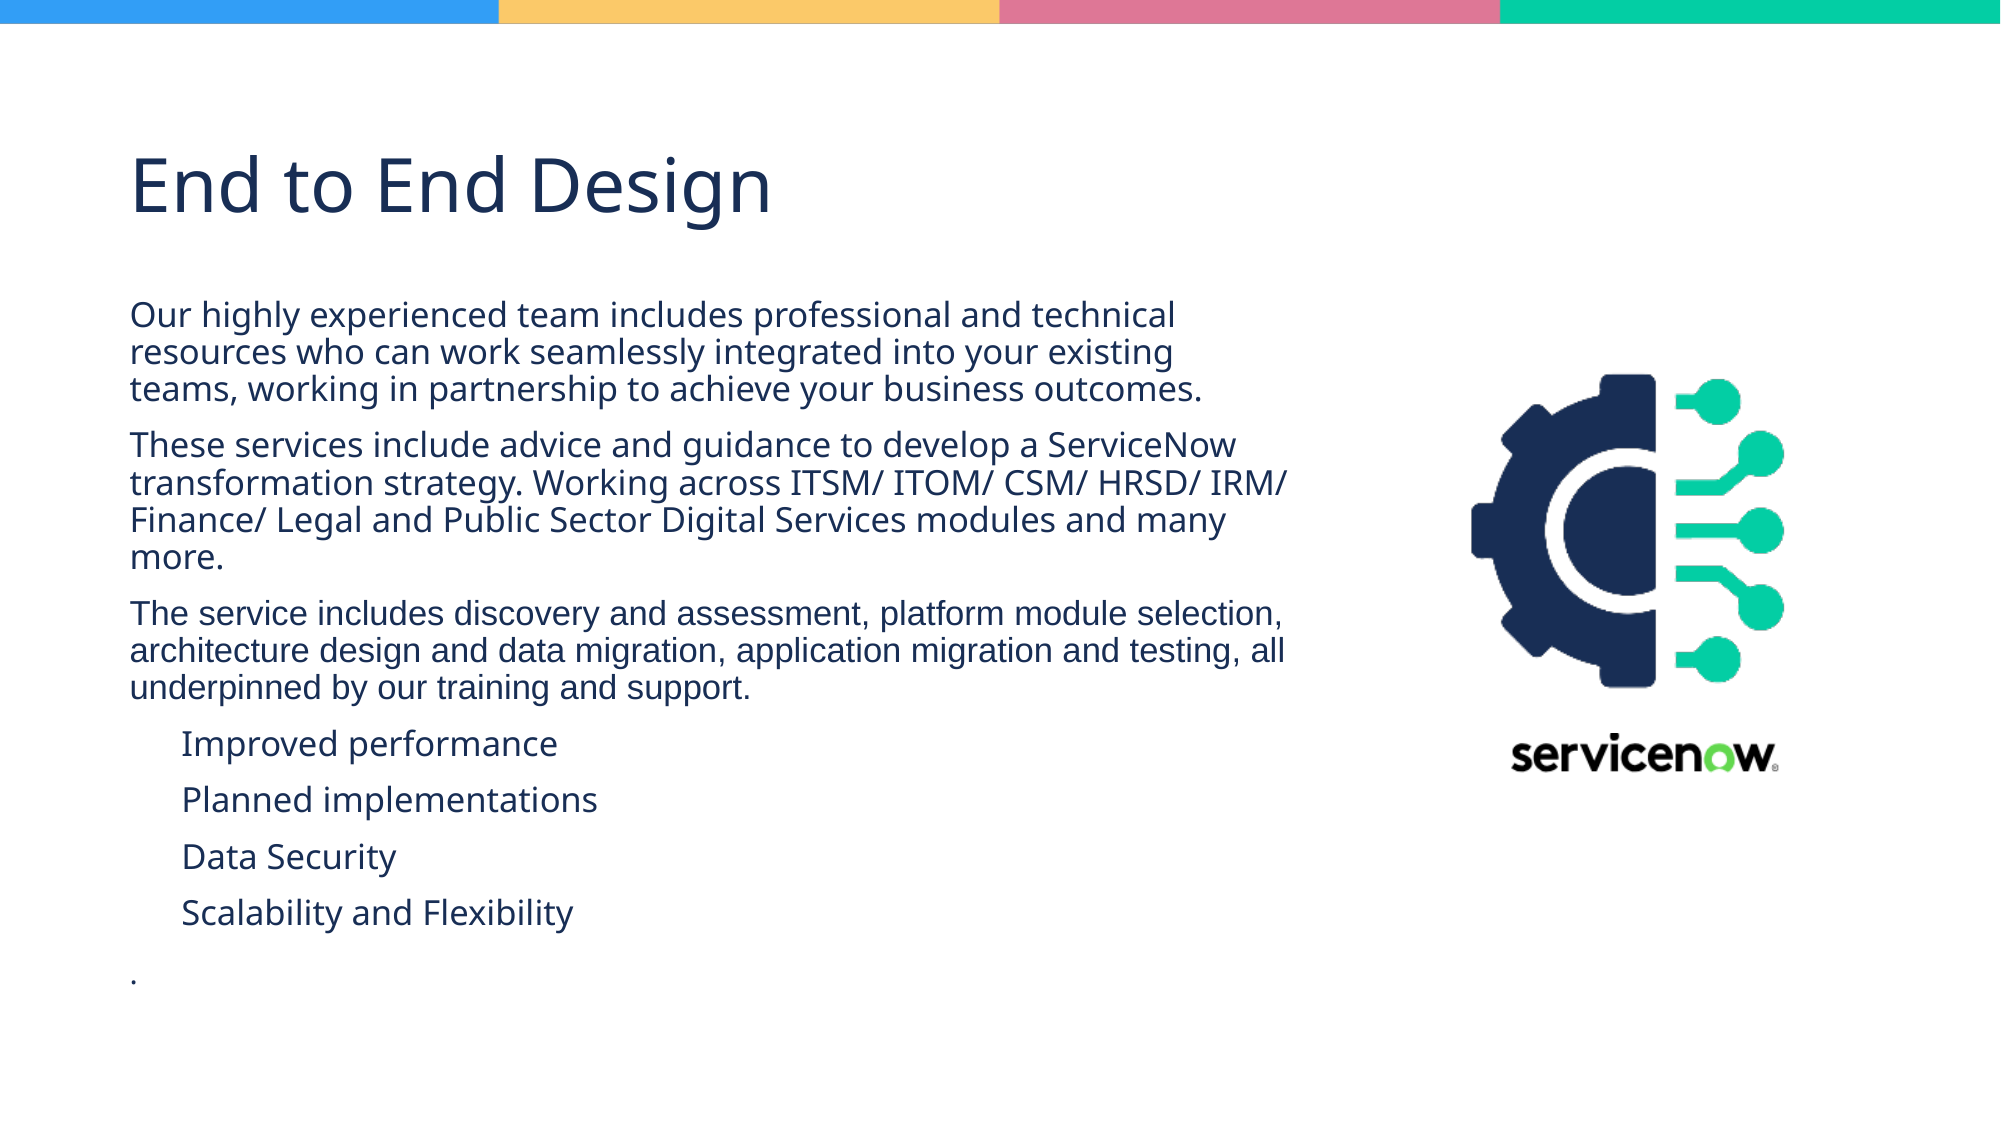

# End to End Design
Our highly experienced team includes professional and technical resources who can work seamlessly integrated into your existing teams, working in partnership to achieve your business outcomes.
These services include advice and guidance to develop a ServiceNow transformation strategy. Working across ITSM/ ITOM/ CSM/ HRSD/ IRM/ Finance/ Legal and Public Sector Digital Services modules and many more.
The service includes discovery and assessment, platform module selection, architecture design and data migration, application migration and testing, all underpinned by our training and support.
Improved performance
Planned implementations
Data Security
Scalability and Flexibility
.